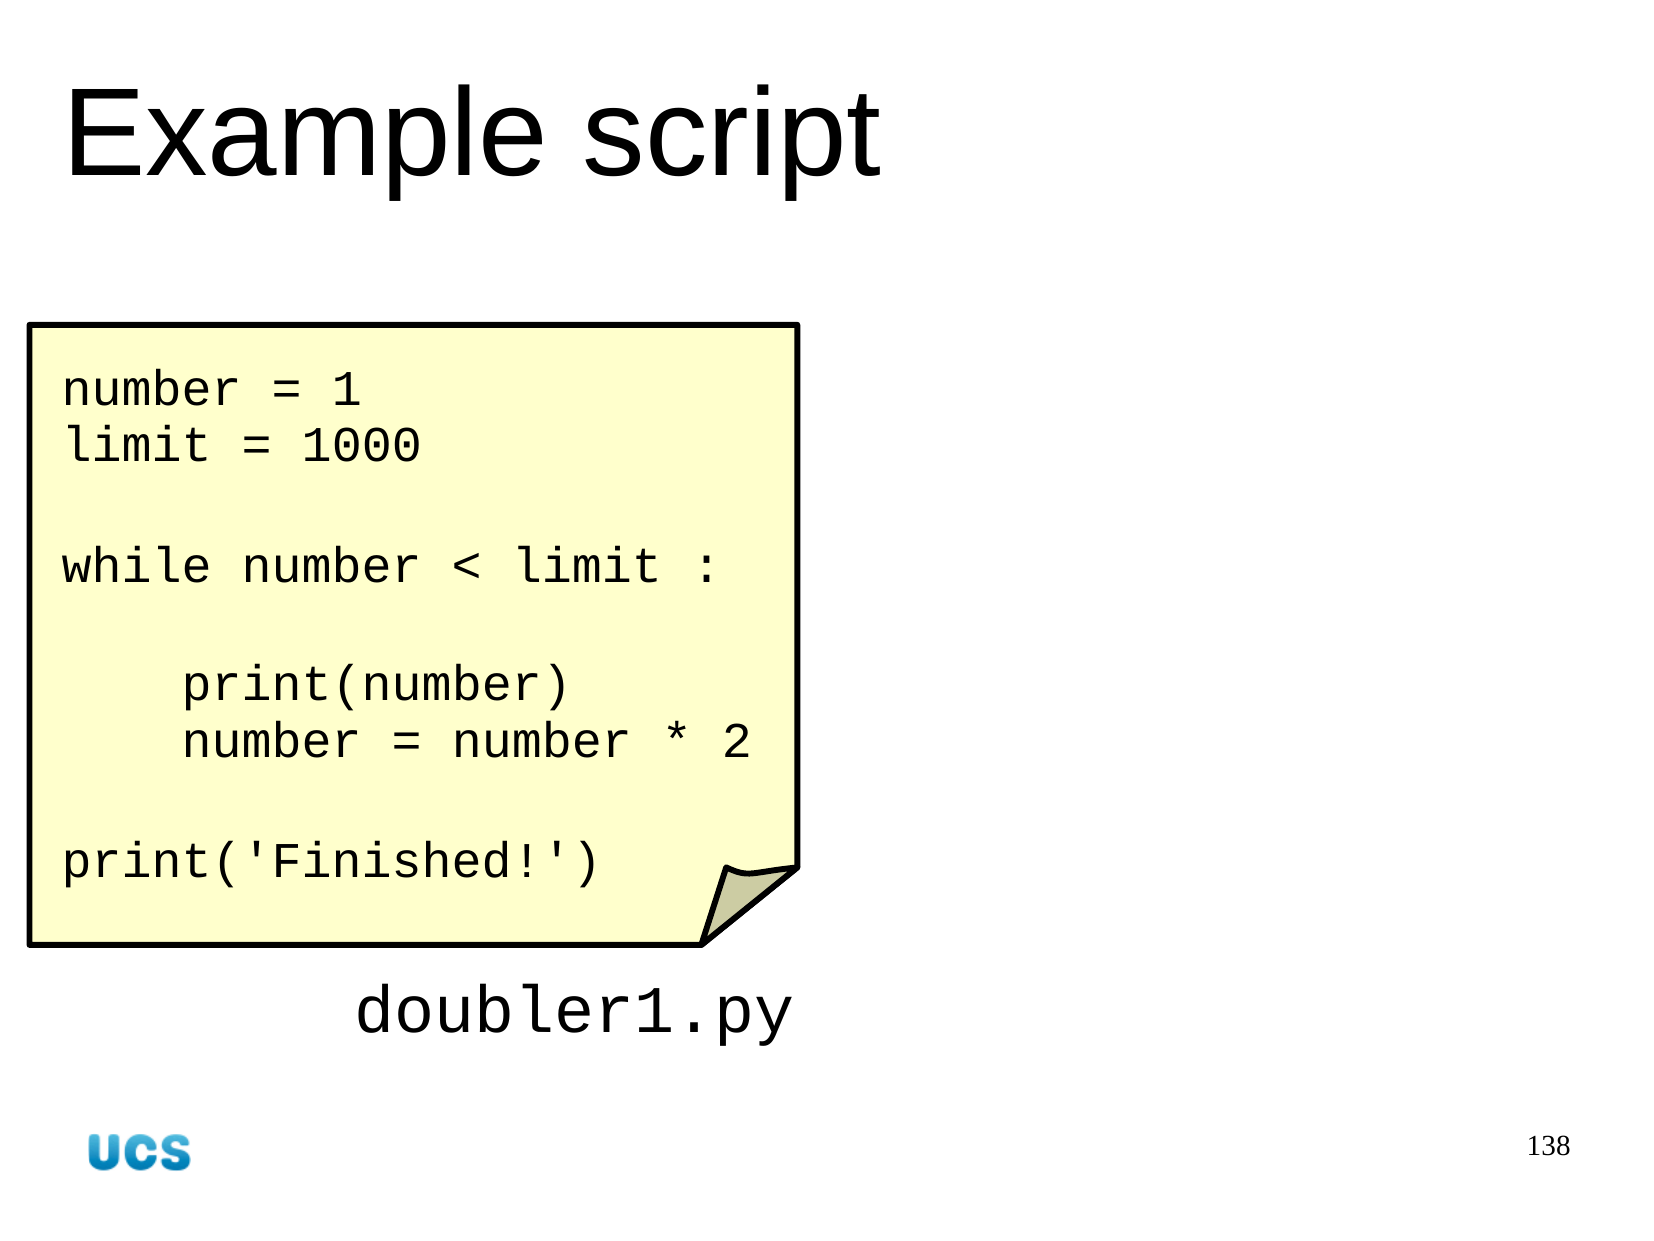

Example script
number = 1
limit = 1000
while
number < limit
:
print(number)
number = number * 2
print('Finished!')
doubler1.py
138